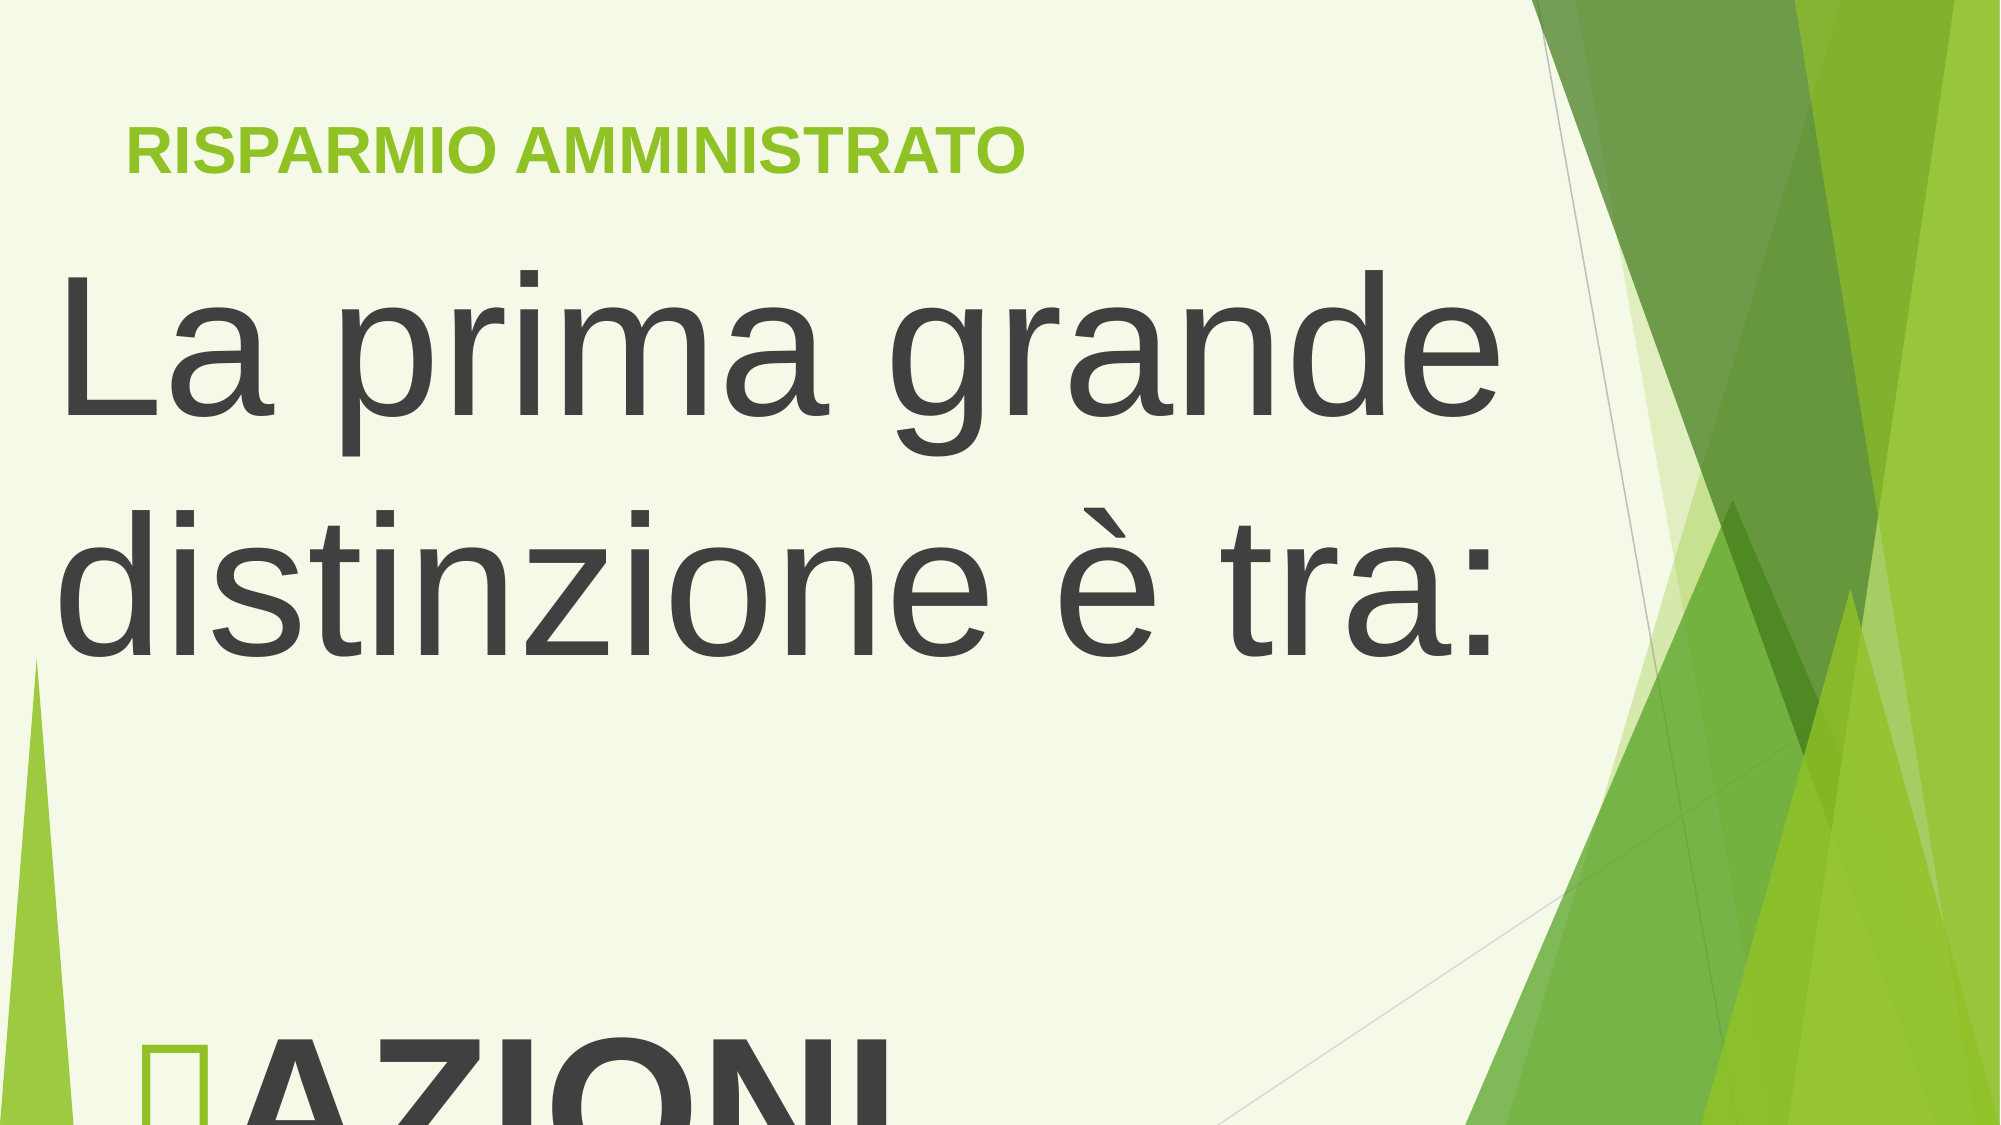

# RISPARMIO AMMINISTRATO
La prima grande distinzione è tra:
AZIONI
OBBLIGAZIONI
CONTI DEPOSITO
Si chiama risparmio amministrato perché la banca si limita ad amministrare gli investimenti effettuati, pagando le cedole, i dividendi e fungendo da sostituto d’imposta per il pagamento delle tasse dovute.
In questo caso non c’è consulenza all’investimento e tutte le decisioni sono lasciate al singolo investitore